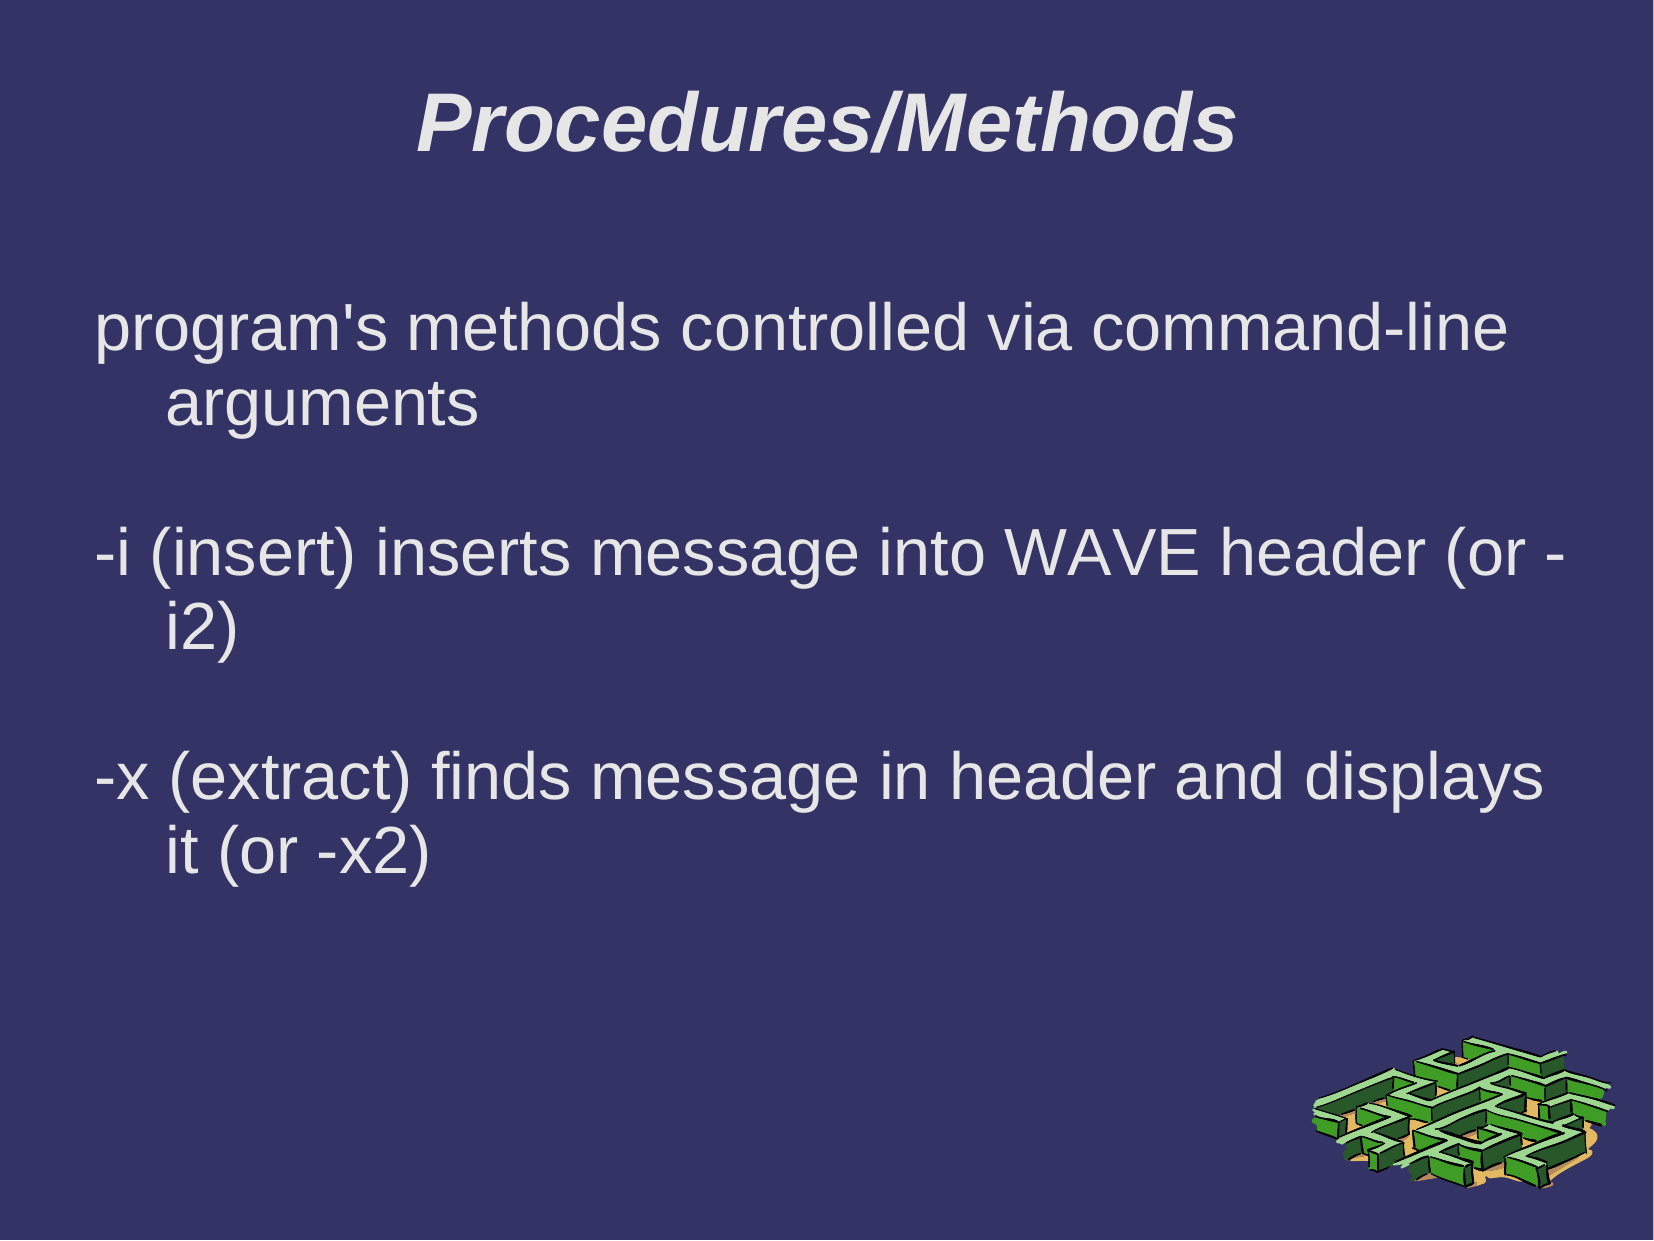

# Procedures/Methods
program's methods controlled via command-line arguments
-i (insert) inserts message into WAVE header (or -i2)
-x (extract) finds message in header and displays it (or -x2)